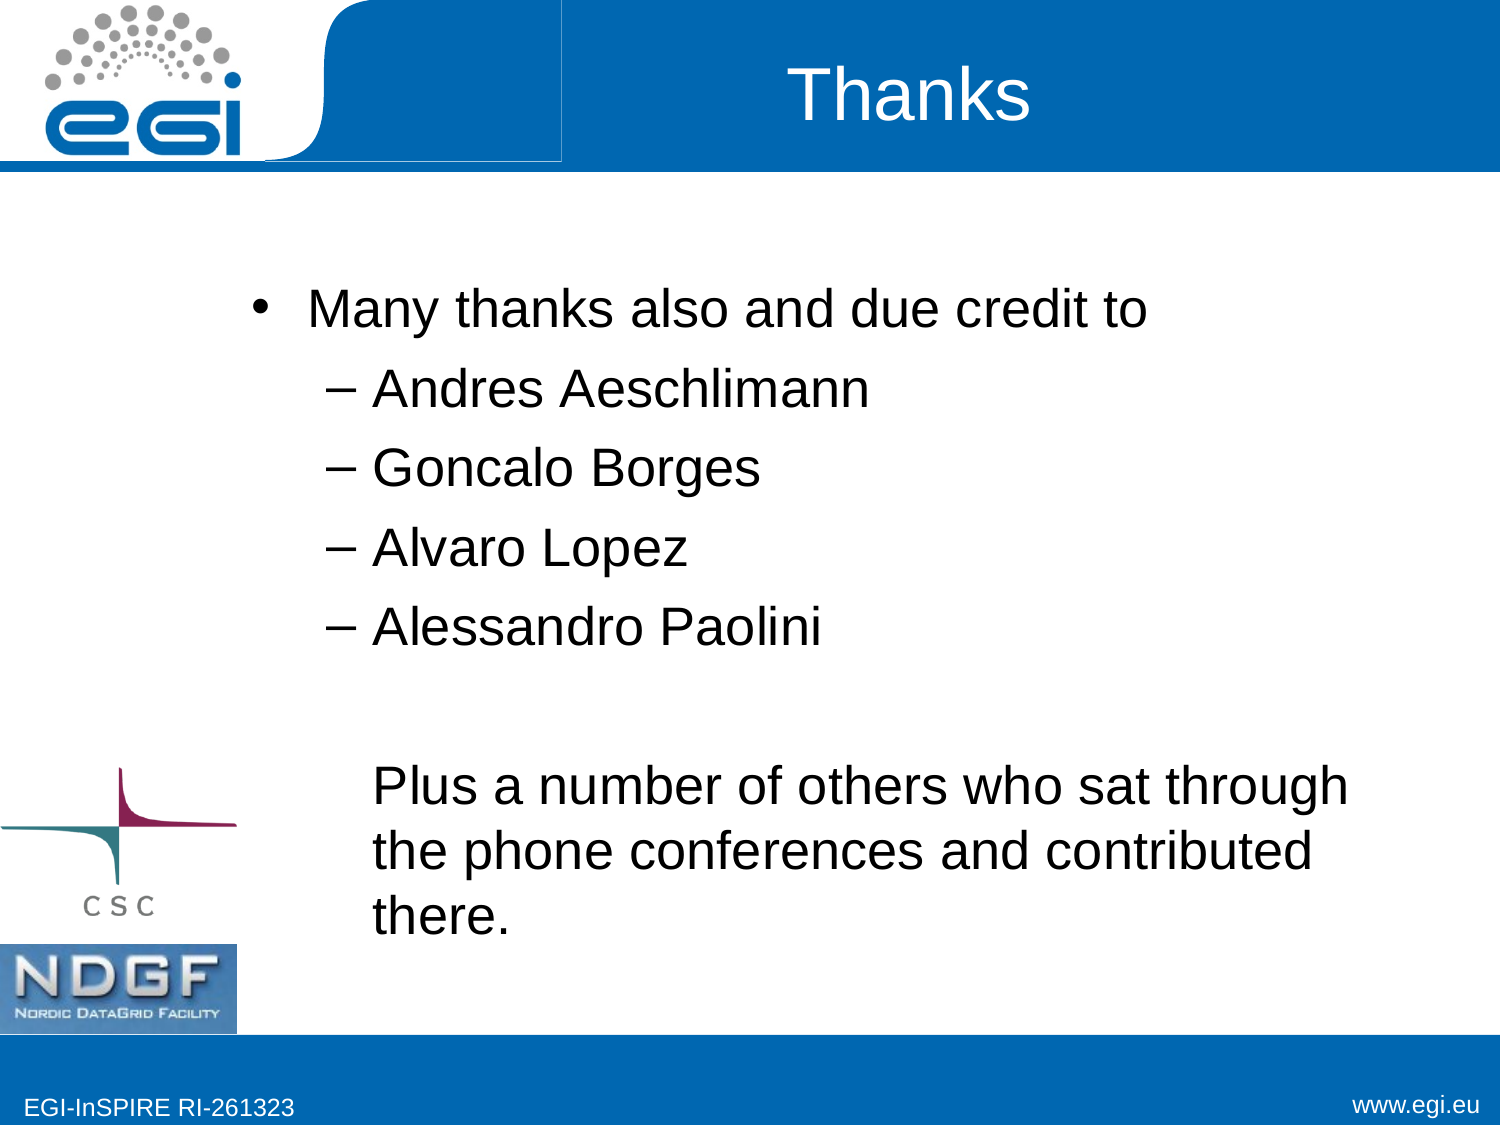

# Thanks
Many thanks also and due credit to
Andres Aeschlimann
Goncalo Borges
Alvaro Lopez
Alessandro Paolini
Plus a number of others who sat through the phone conferences and contributed there.